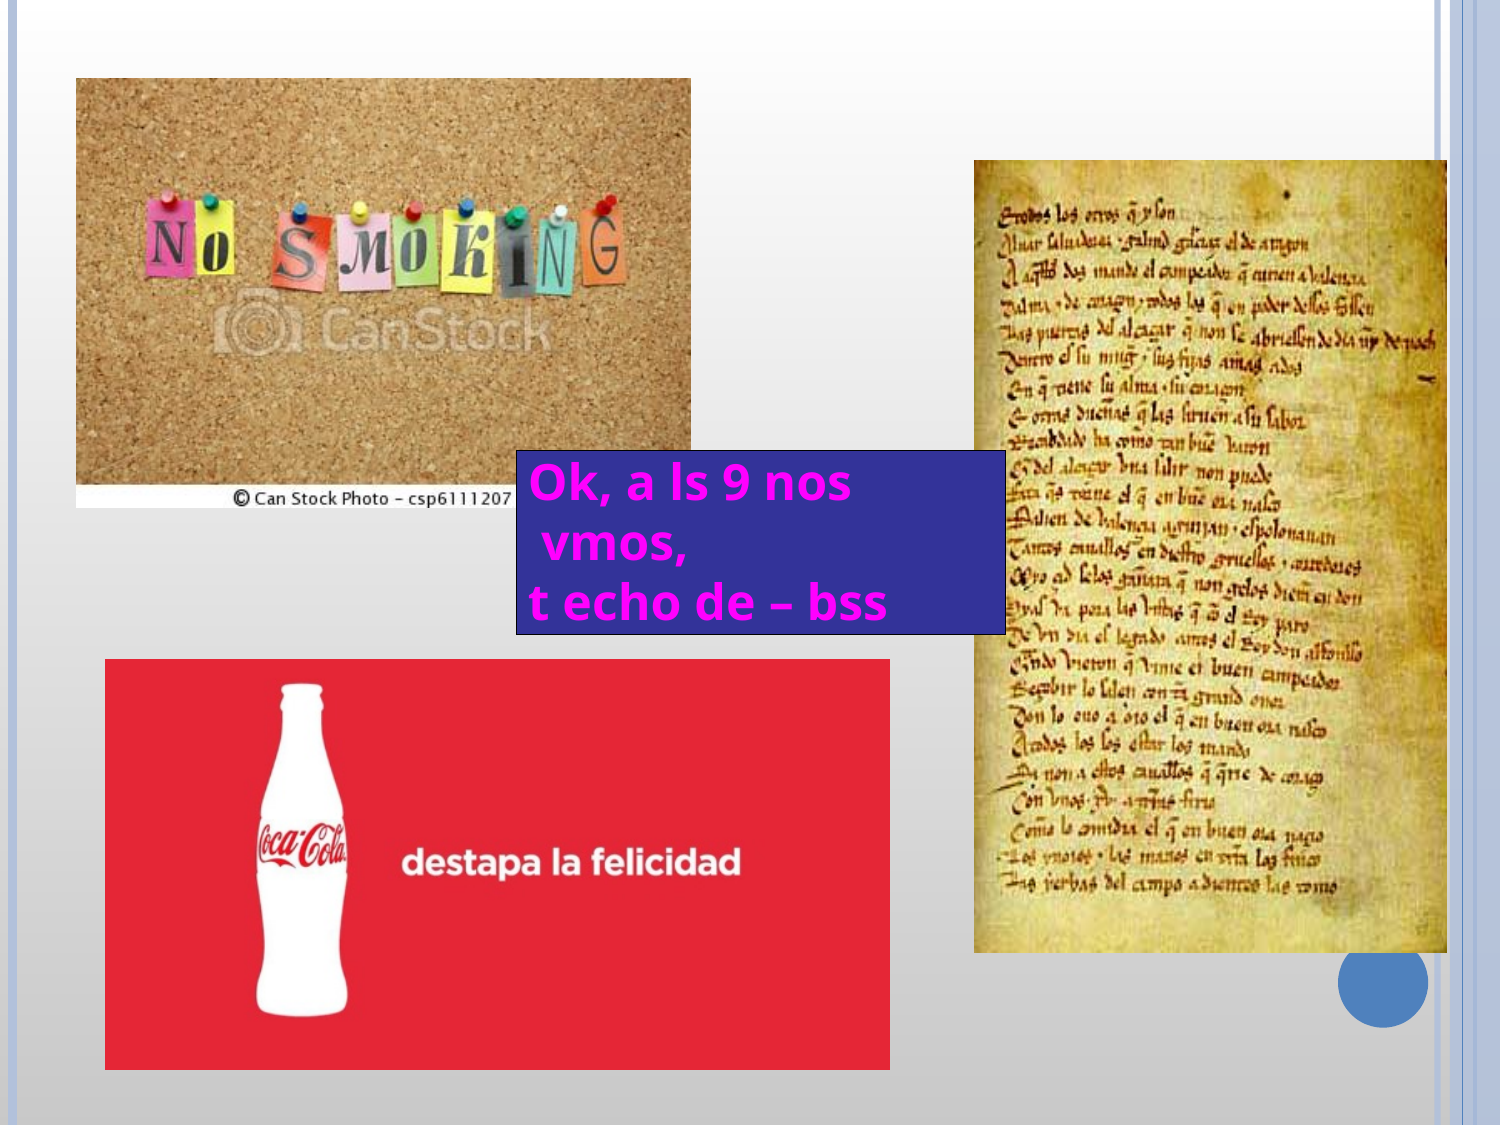

| Ok, a ls 9 nos vmos, t echo de – bss |
| --- |